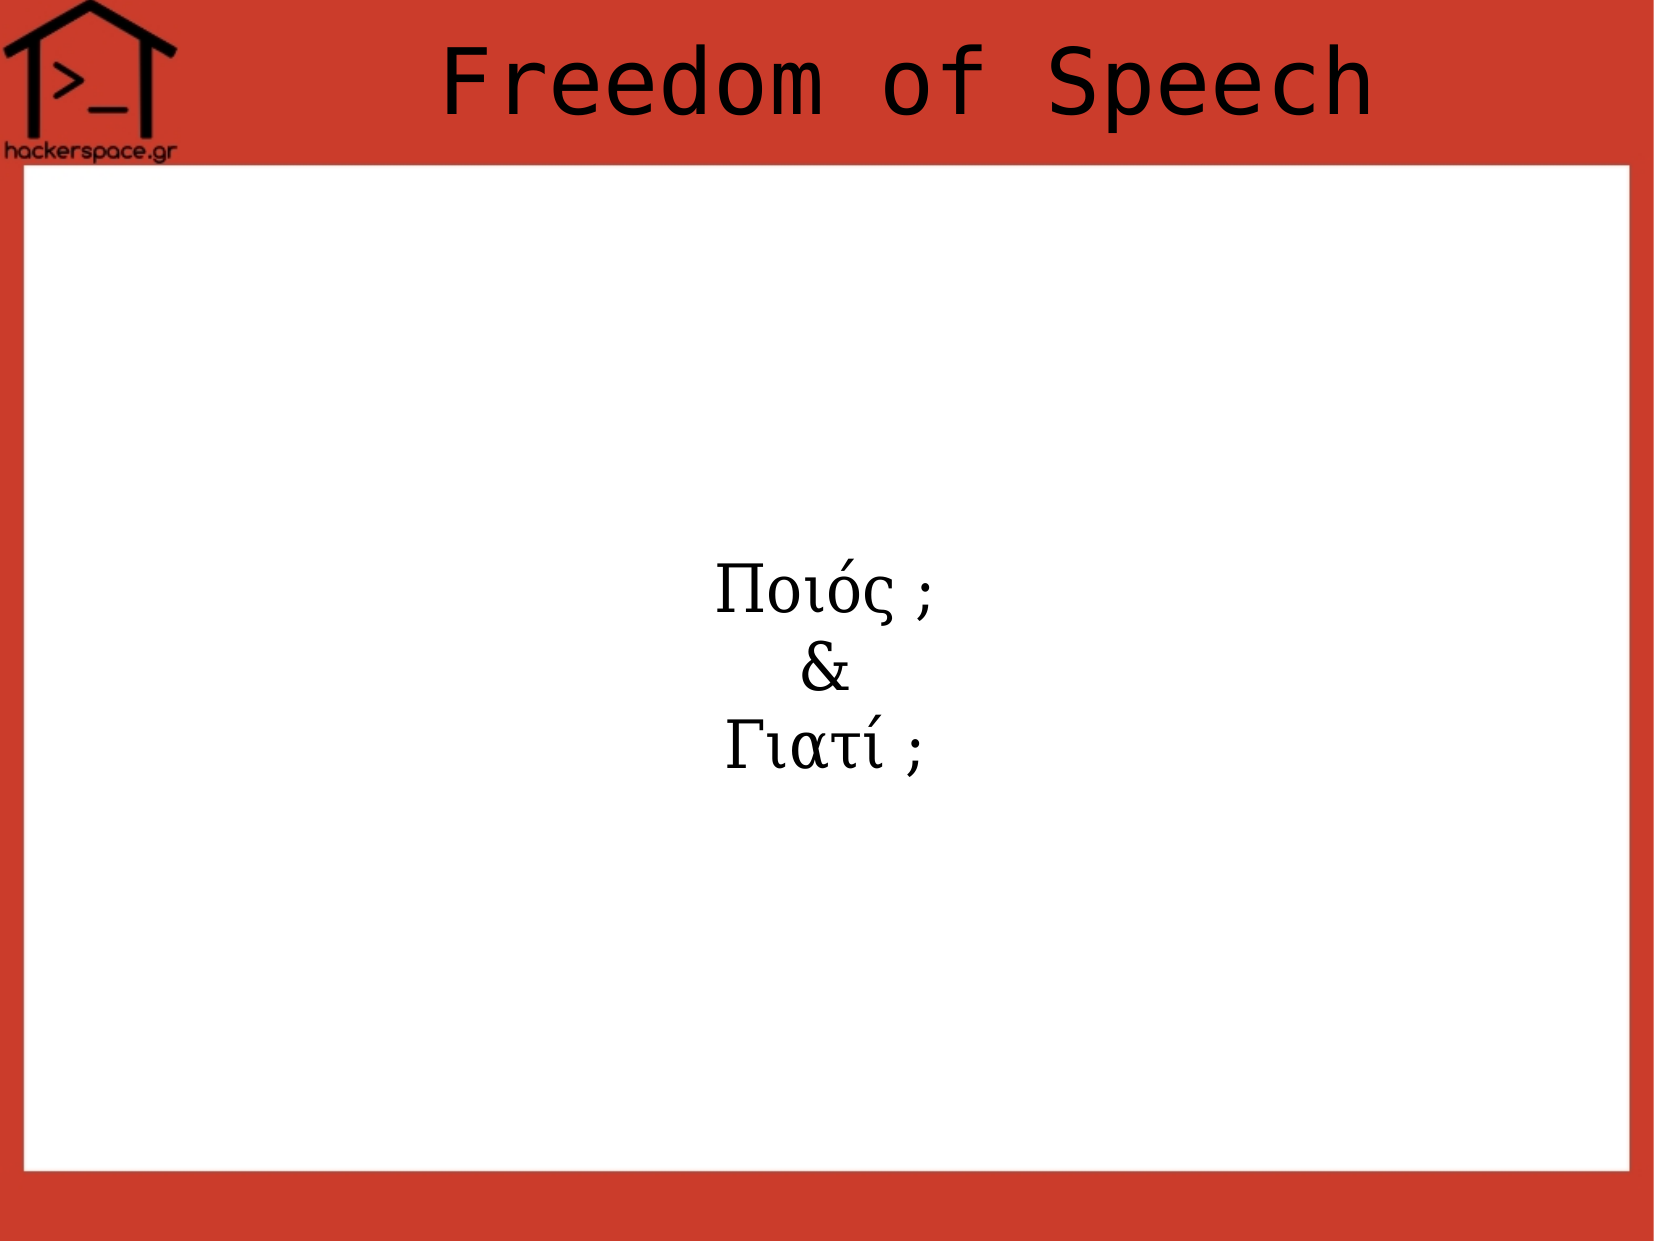

# Freedom of Speech
Ποιός ;
&
Γιατί ;